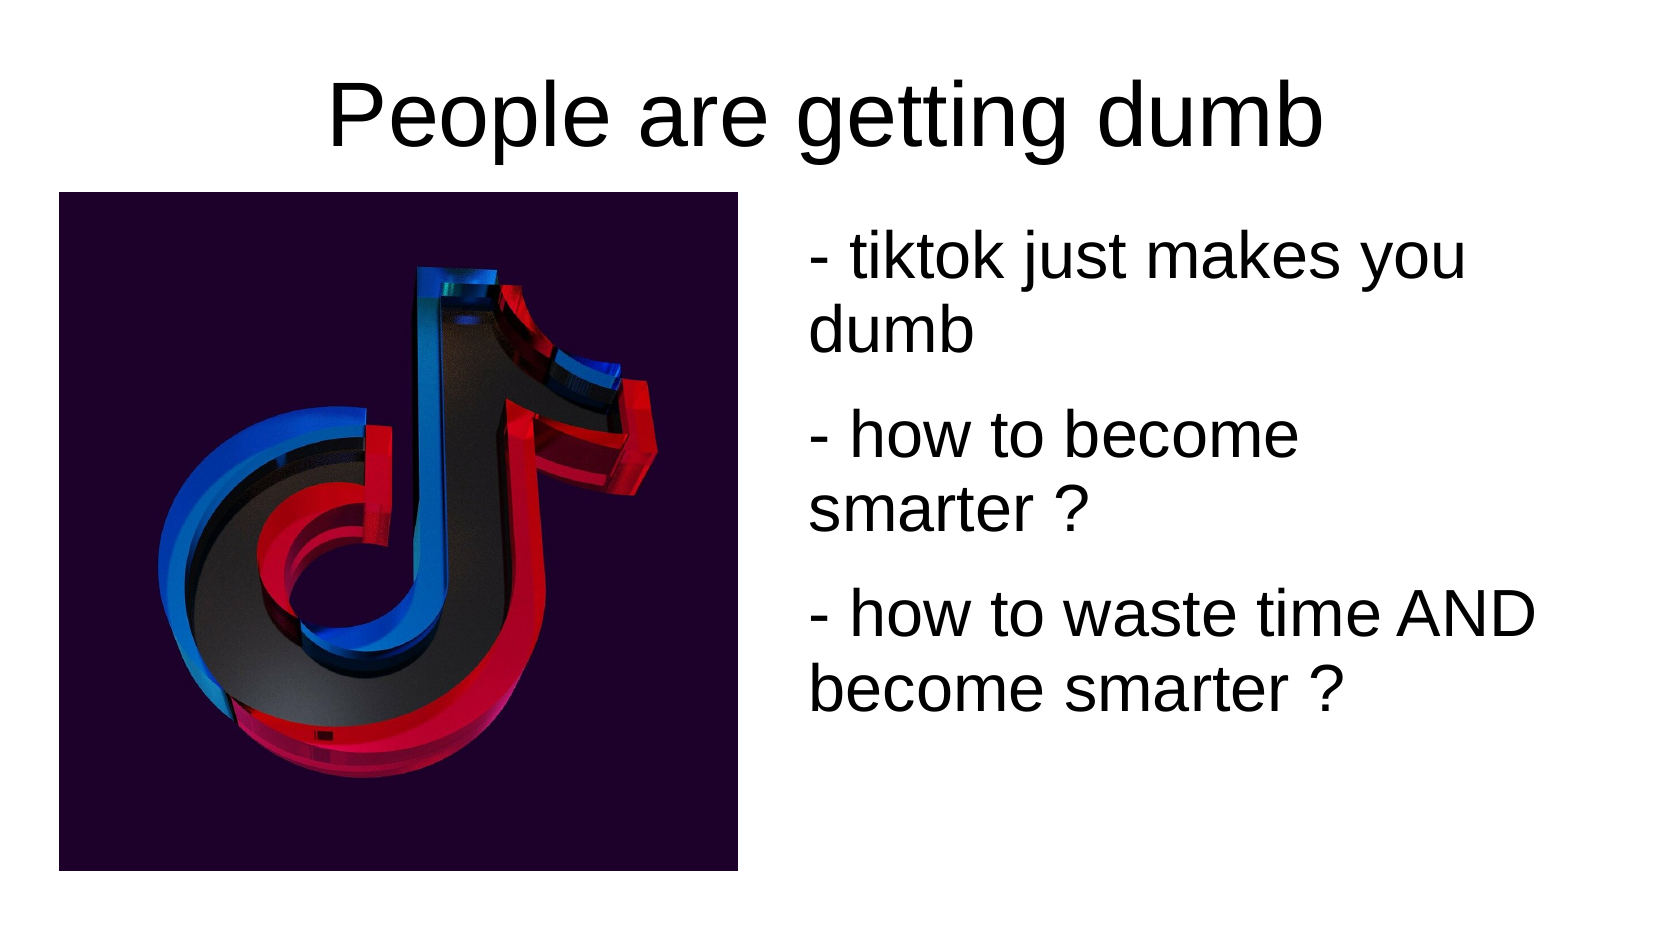

# People are getting dumb
- tiktok just makes you dumb
- how to become smarter ?
- how to waste time AND become smarter ?